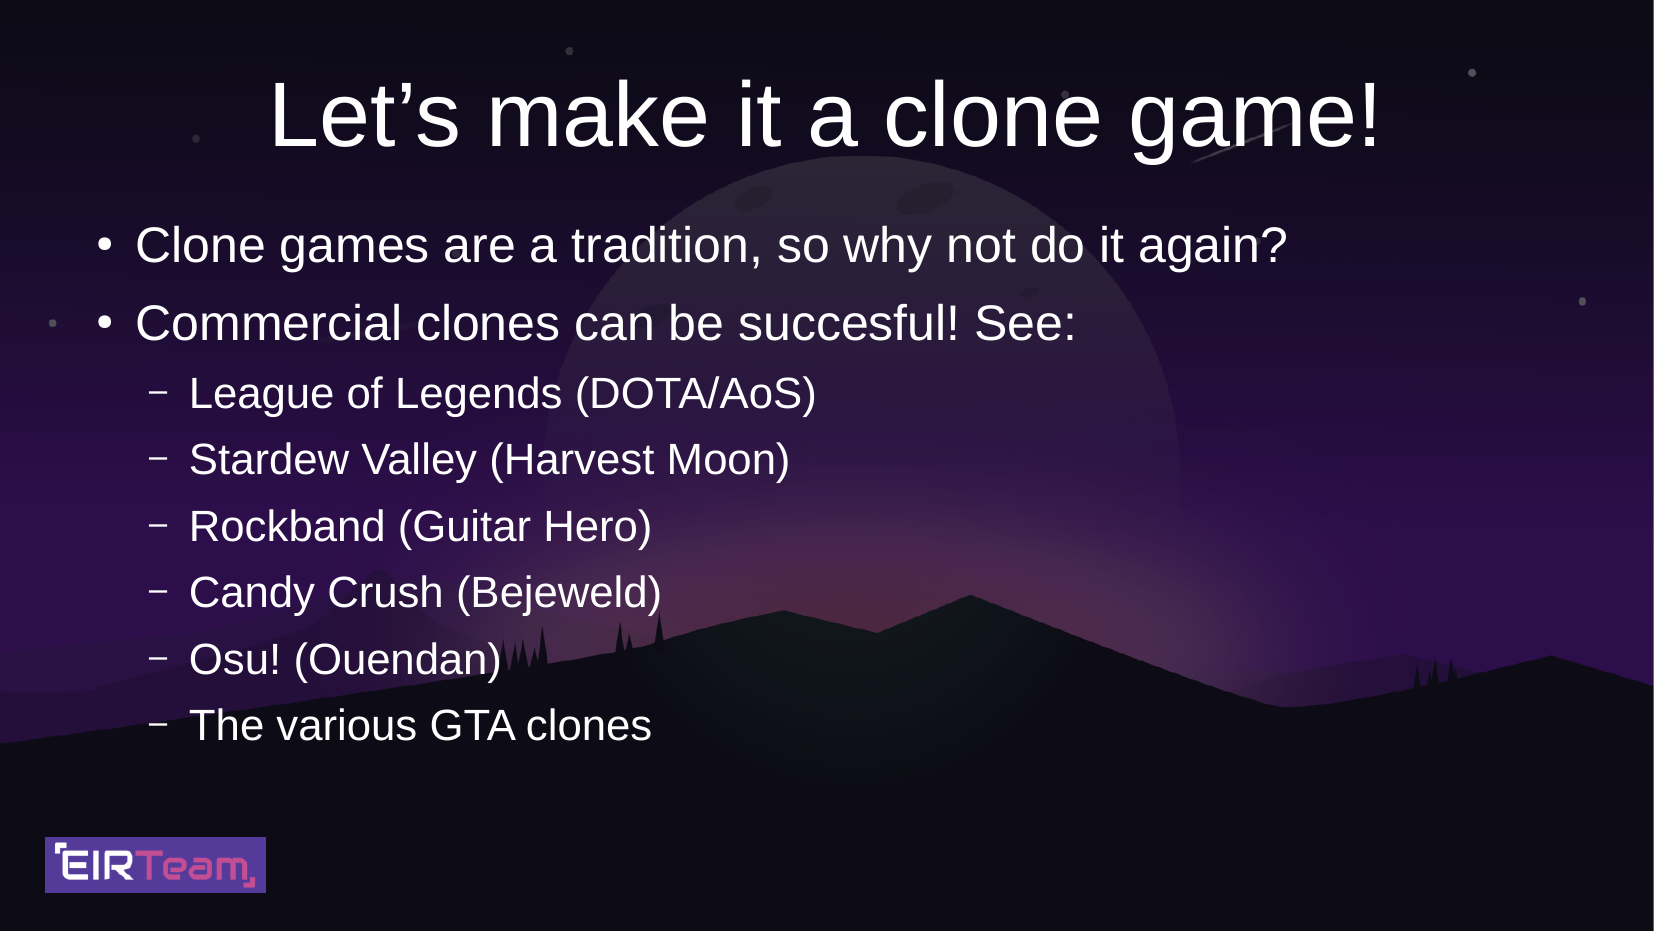

# Let’s make it a clone game!
Clone games are a tradition, so why not do it again?
Commercial clones can be succesful! See:
League of Legends (DOTA/AoS)
Stardew Valley (Harvest Moon)
Rockband (Guitar Hero)
Candy Crush (Bejeweld)
Osu! (Ouendan)
The various GTA clones